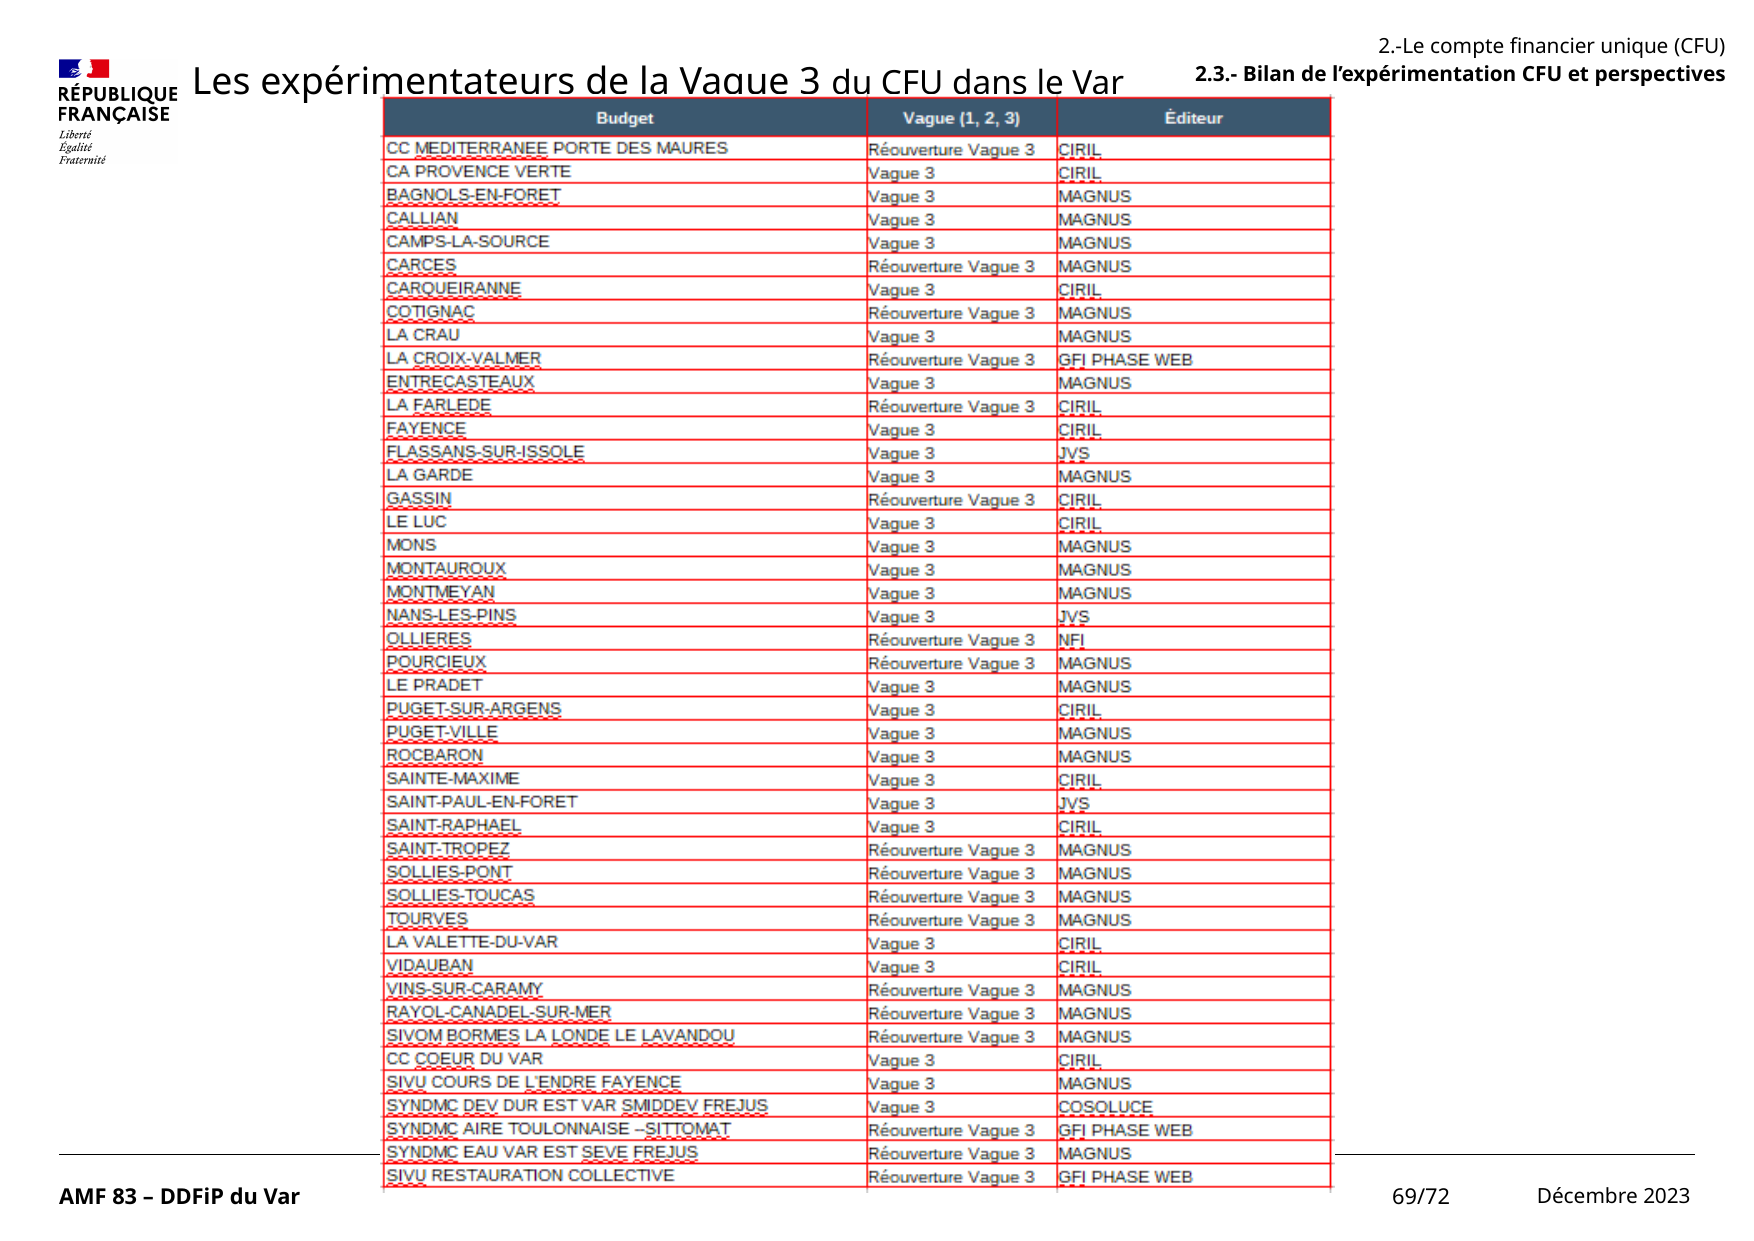

2.-Le compte financier unique (CFU)
2.3.- Bilan de l’expérimentation CFU et perspectives
Les expérimentateurs de la Vague 3 du CFU dans le Var
#